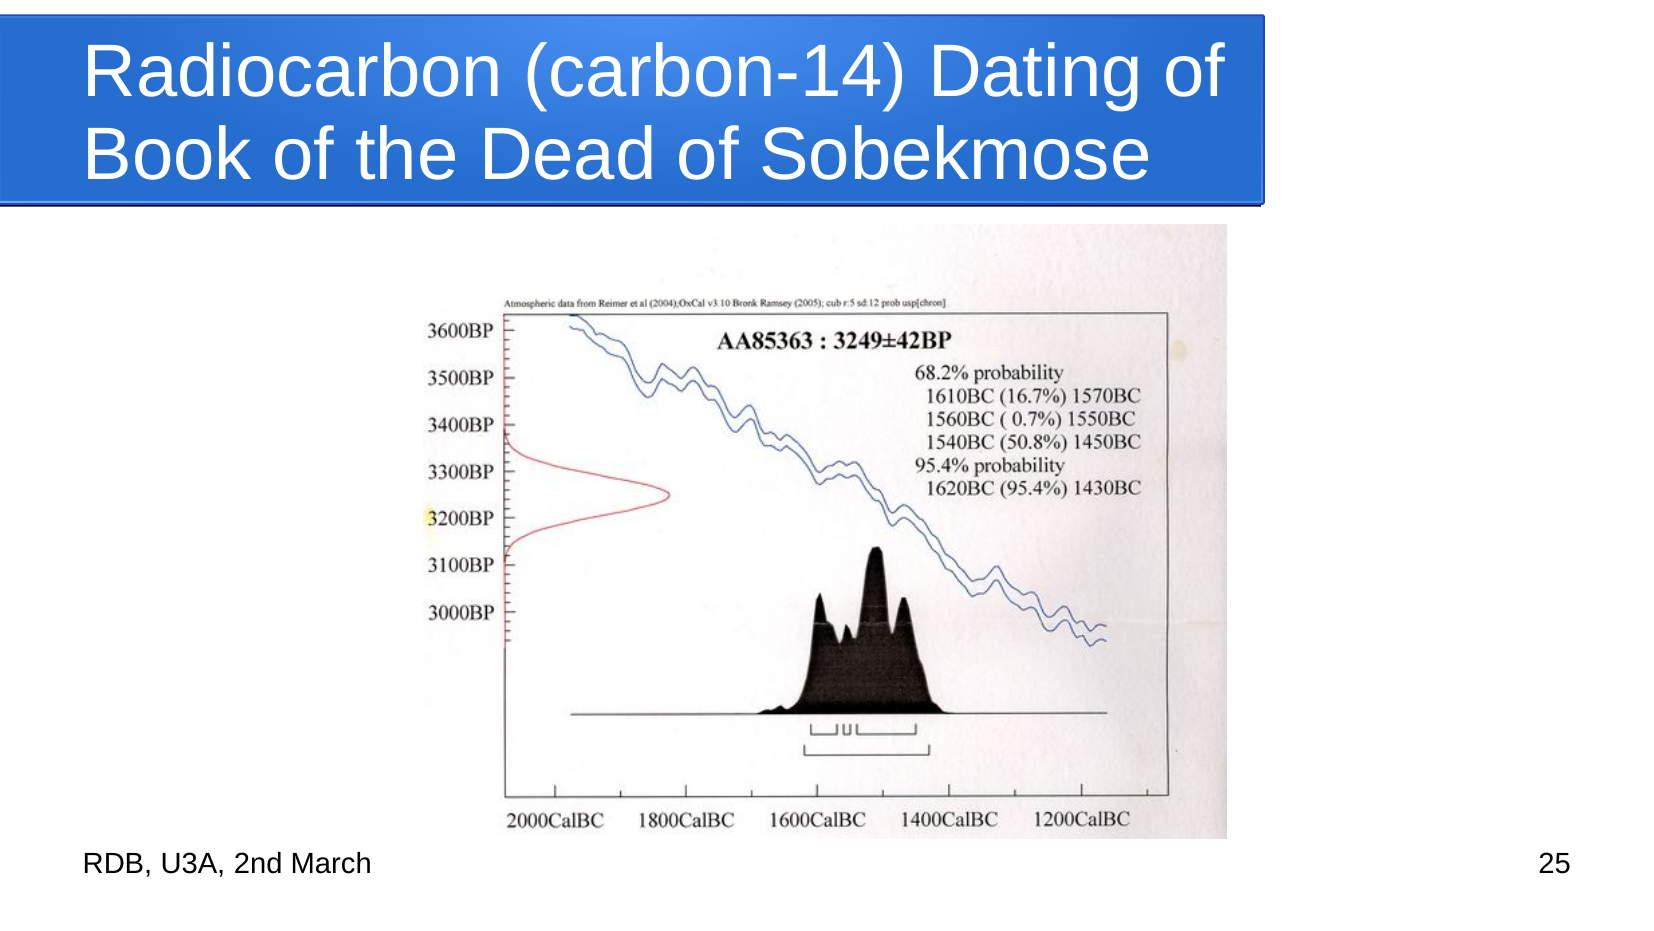

# Radiocarbon (carbon-14) Dating of Book of the Dead of Sobekmose
RDB, U3A, 2nd March
25